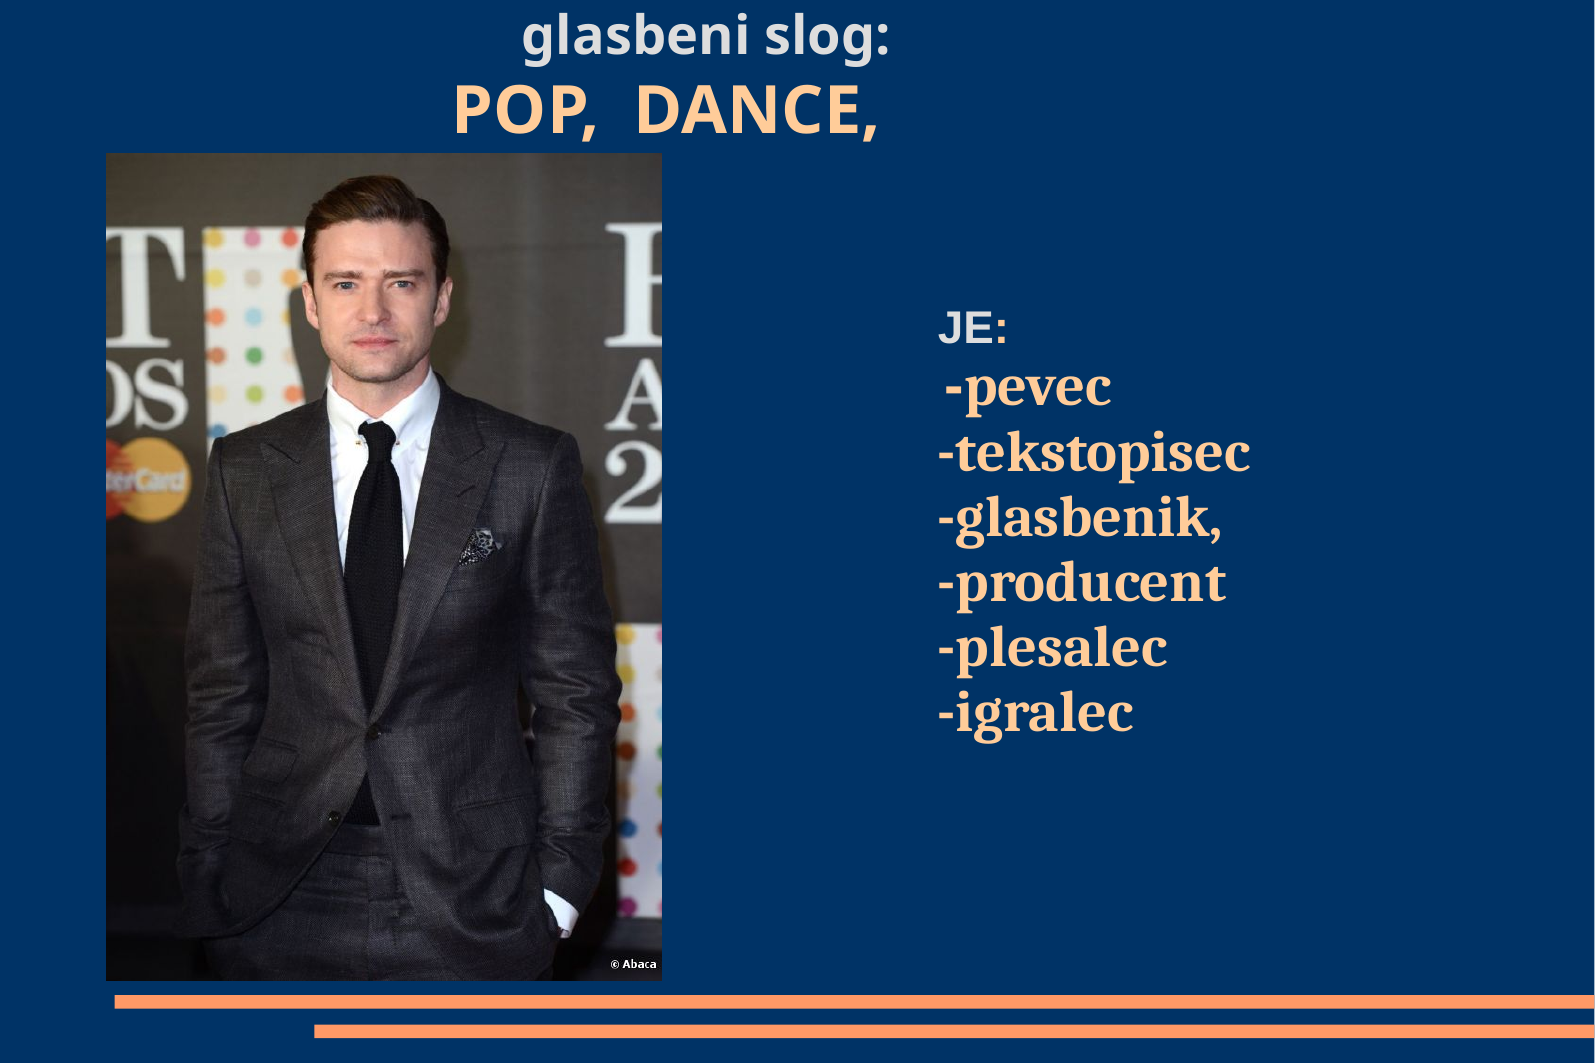

glasbeni slog: POP, DANCE, R&B
 JE:
 -pevec
 -tekstopisec
 -glasbenik,
 -producent
 -plesalec
 -igralec